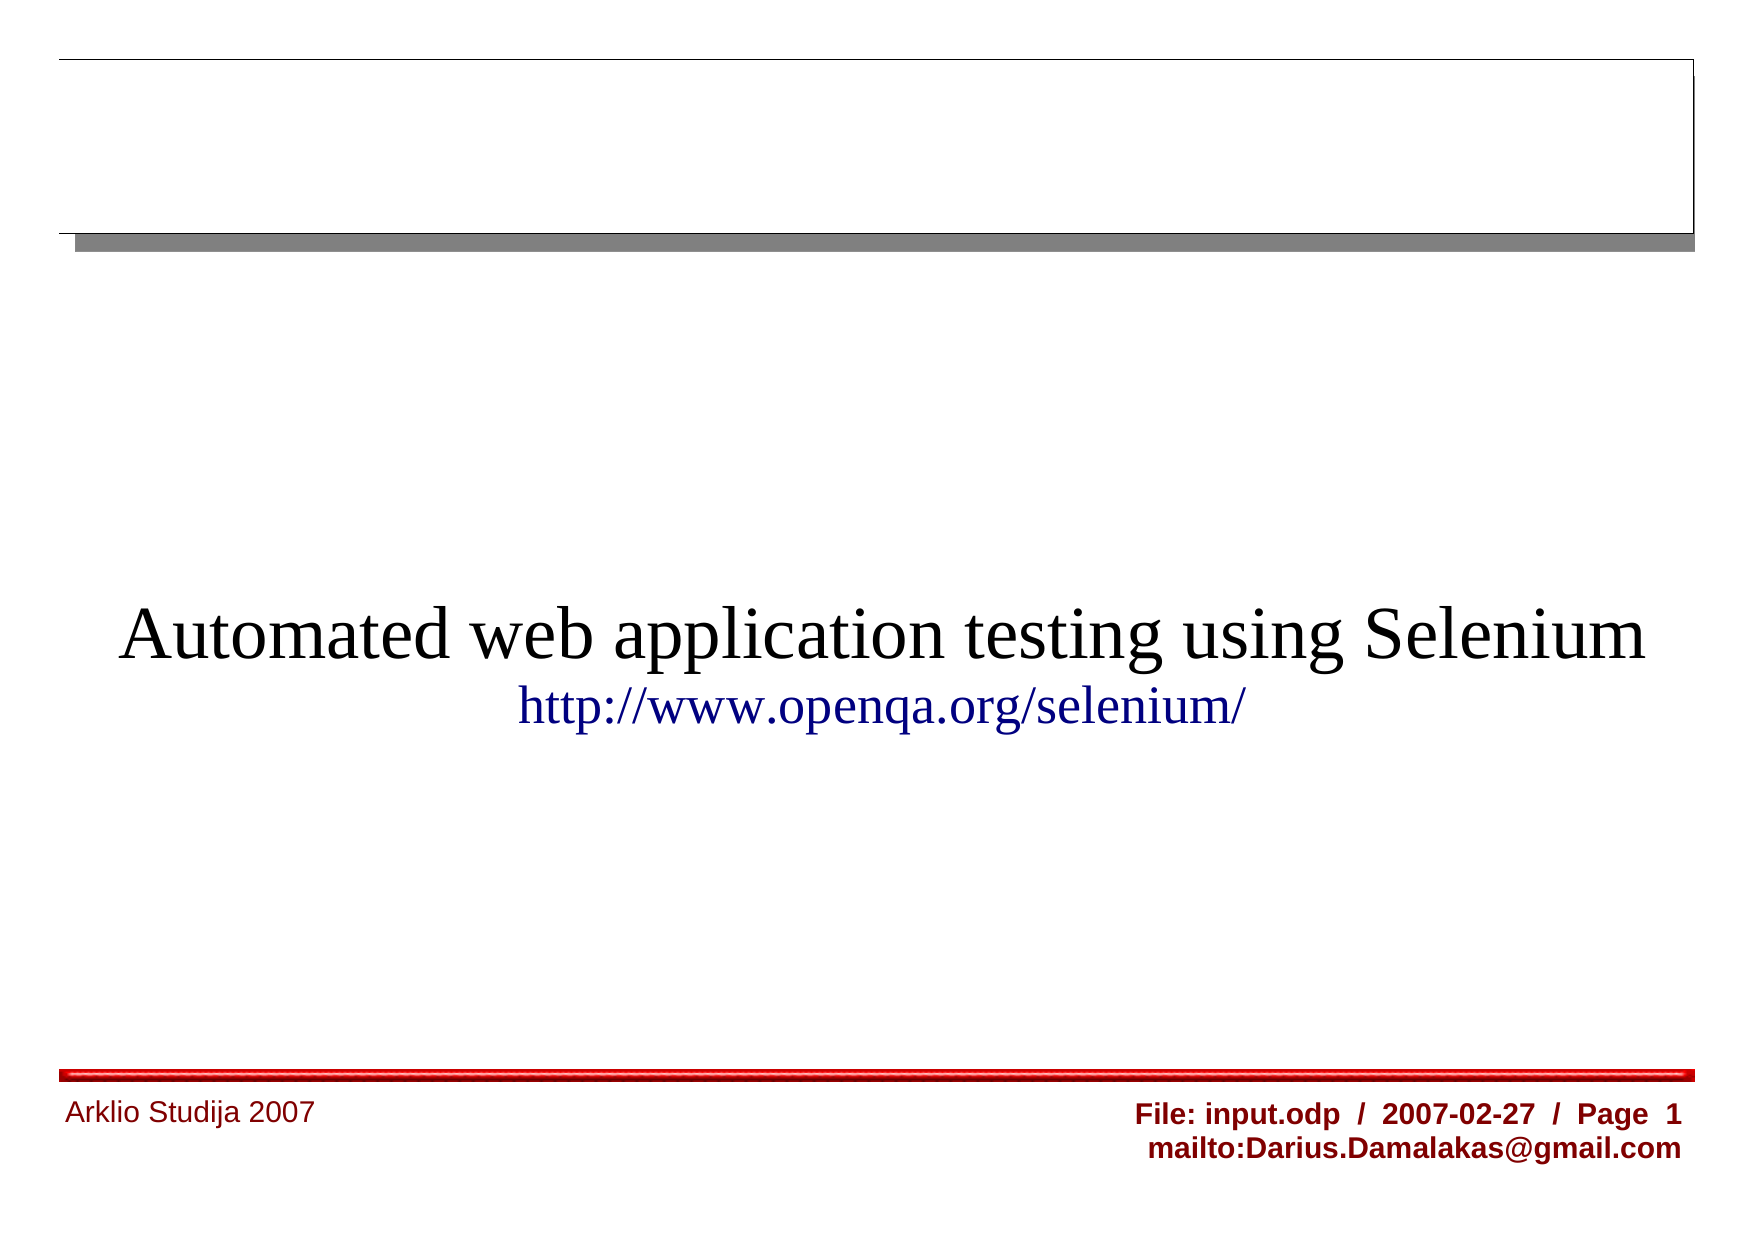

#
Automated web application testing using Selenium
http://www.openqa.org/selenium/